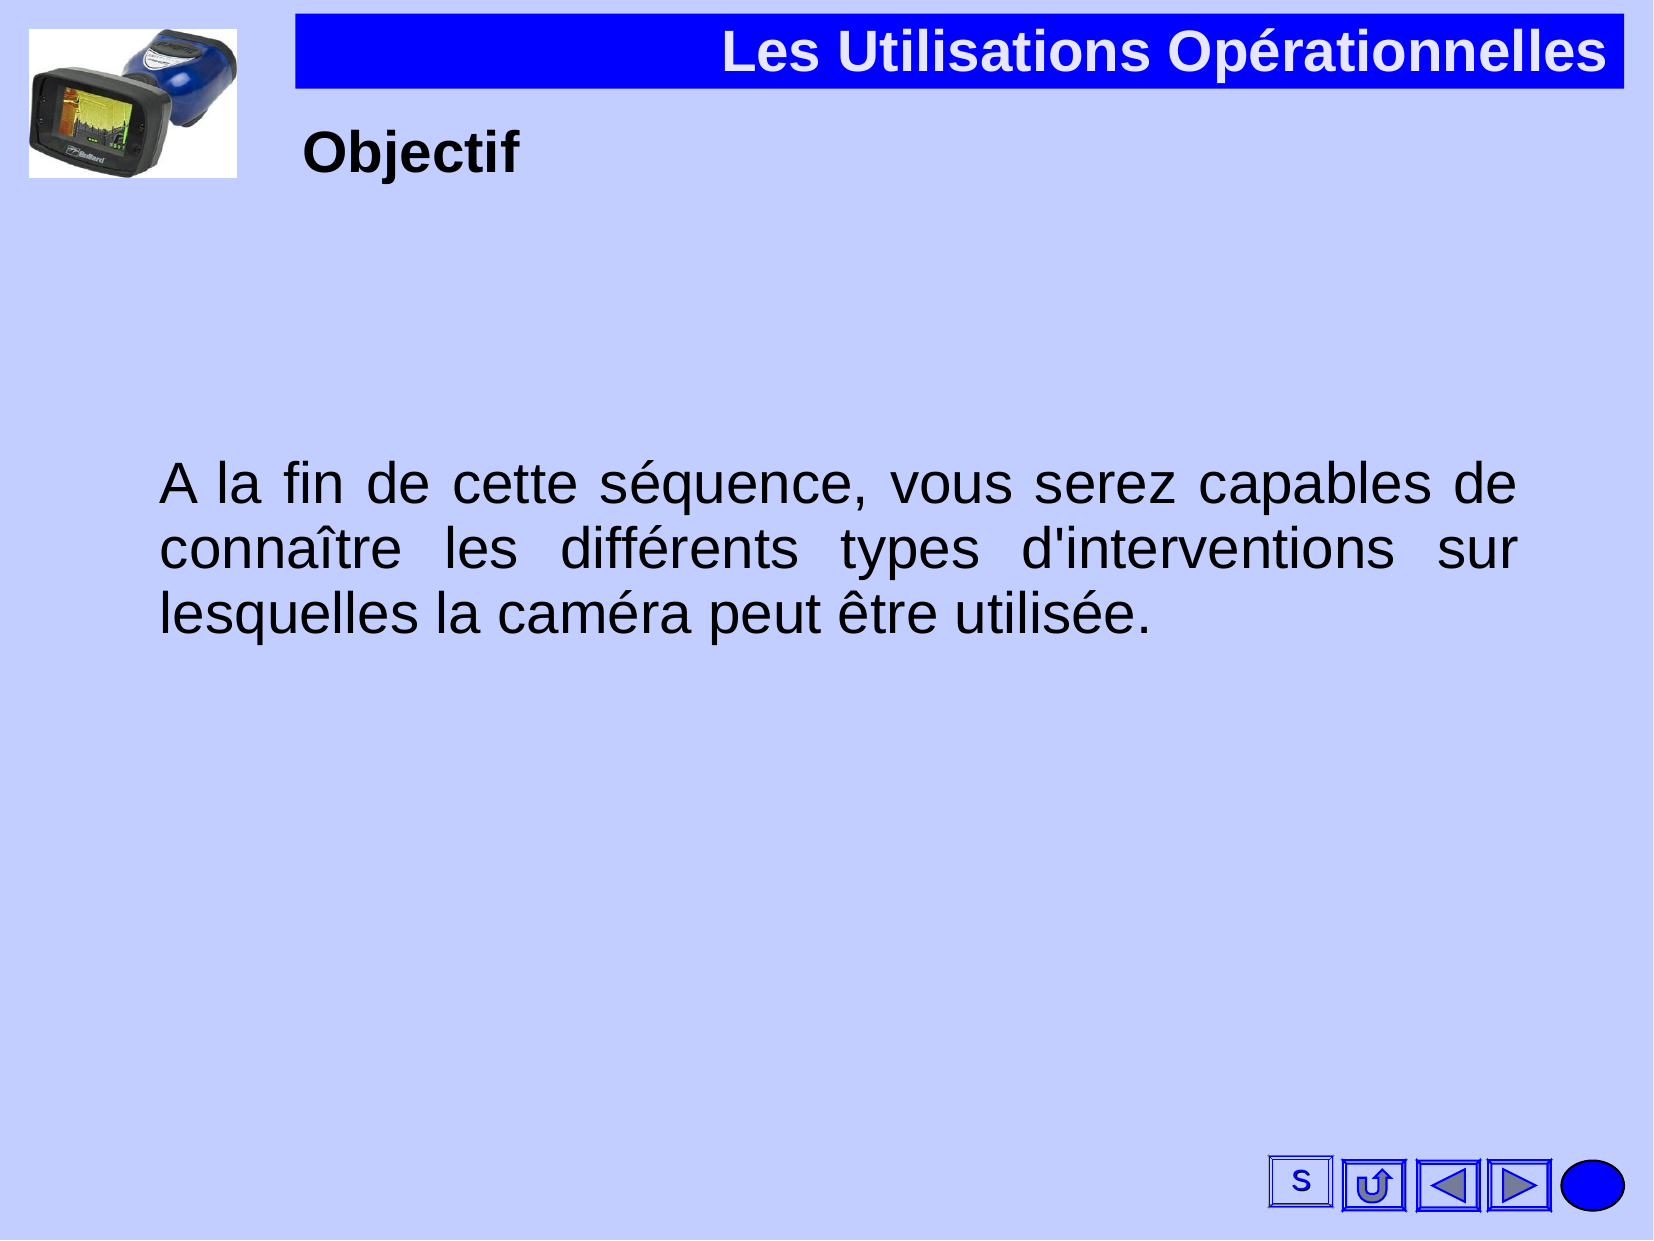

Les Utilisations Opérationnelles
Objectif
# A la fin de cette séquence, vous serez capables de connaître les différents types d'interventions sur lesquelles la caméra peut être utilisée.